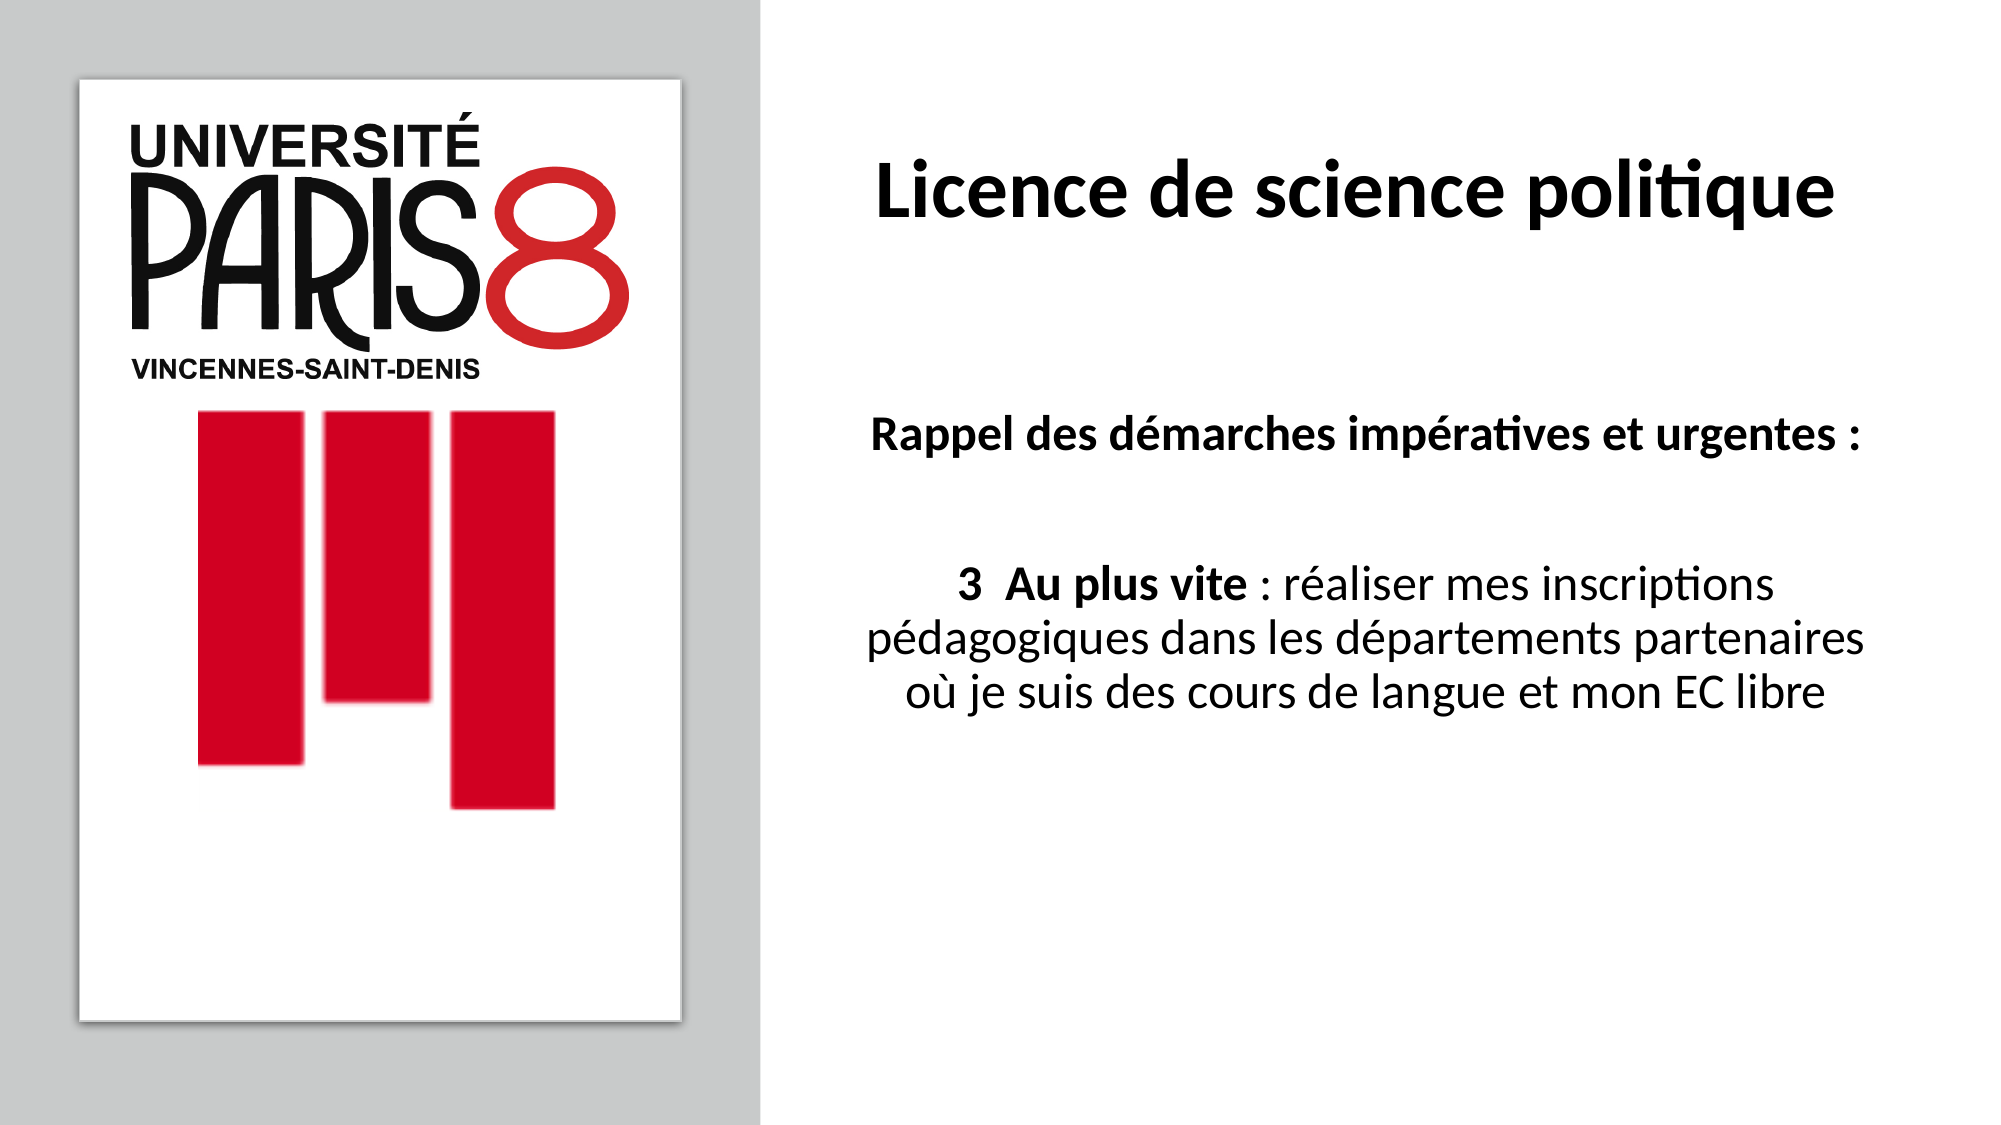

# Licence de science politique
Rappel des démarches impératives et urgentes :
3  Au plus vite : réaliser mes inscriptions pédagogiques dans les départements partenaires où je suis des cours de langue et mon EC libre